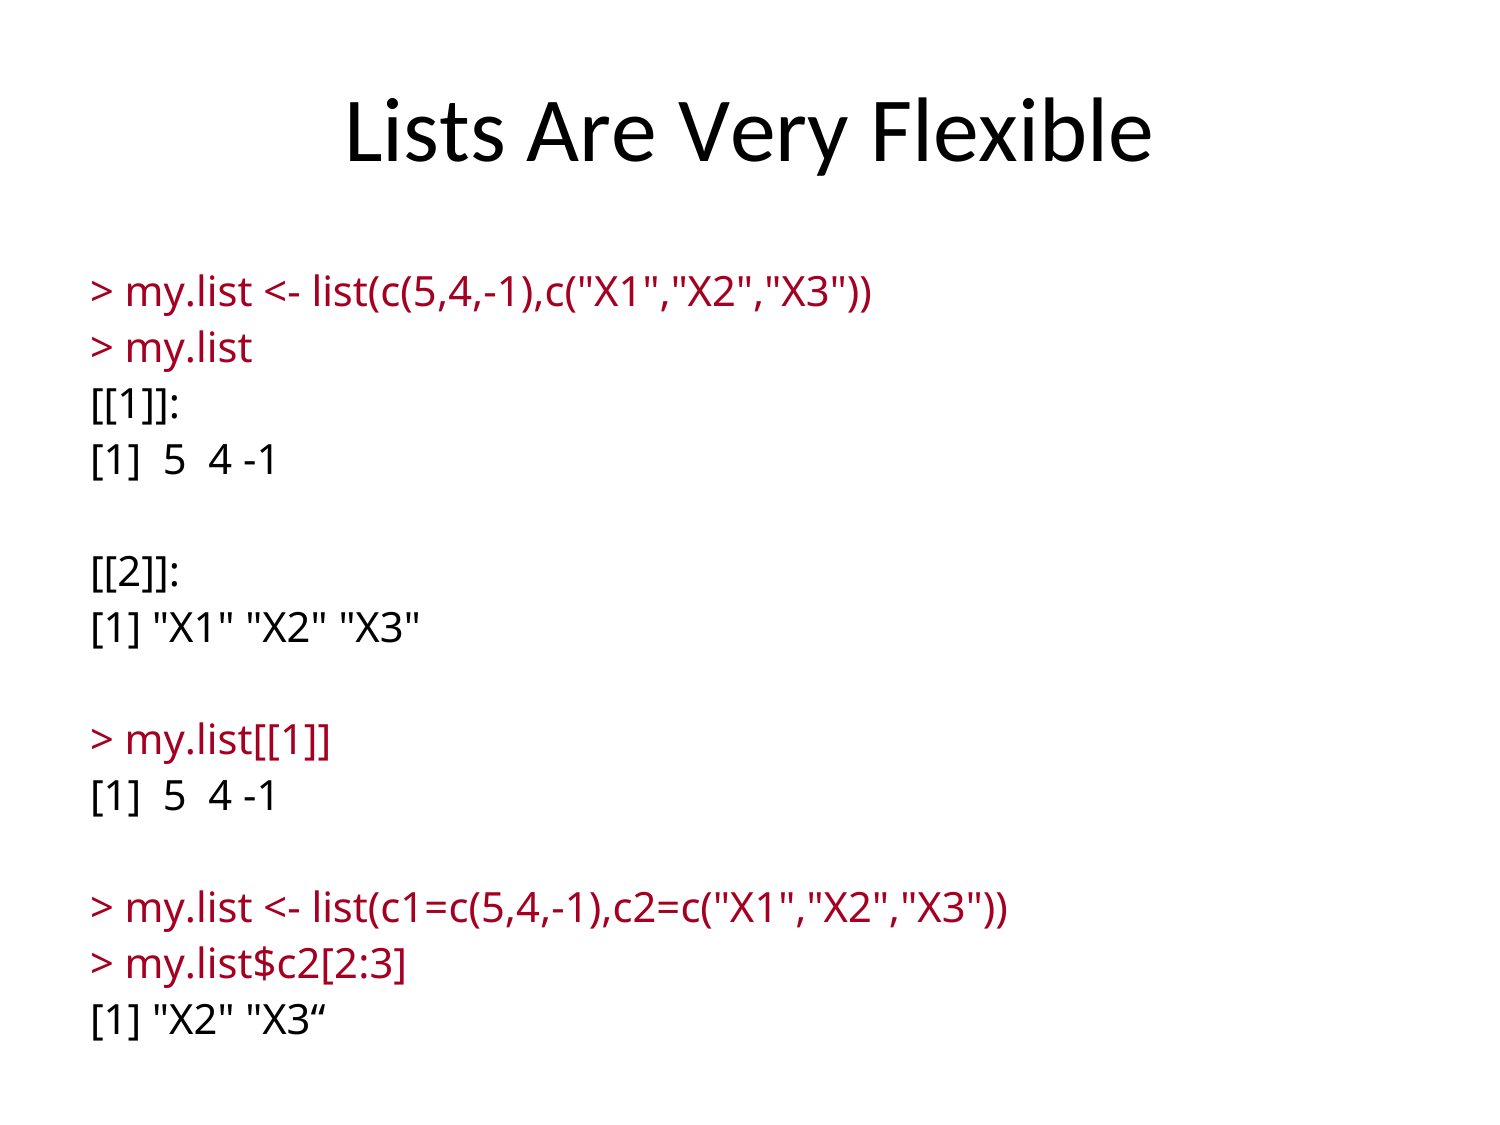

# Lists Are Very Flexible
> my.list <- list(c(5,4,-1),c("X1","X2","X3"))
> my.list
[[1]]:
[1] 5 4 -1
[[2]]:
[1] "X1" "X2" "X3"
> my.list[[1]]
[1] 5 4 -1
> my.list <- list(c1=c(5,4,-1),c2=c("X1","X2","X3"))
> my.list$c2[2:3]
[1] "X2" "X3“